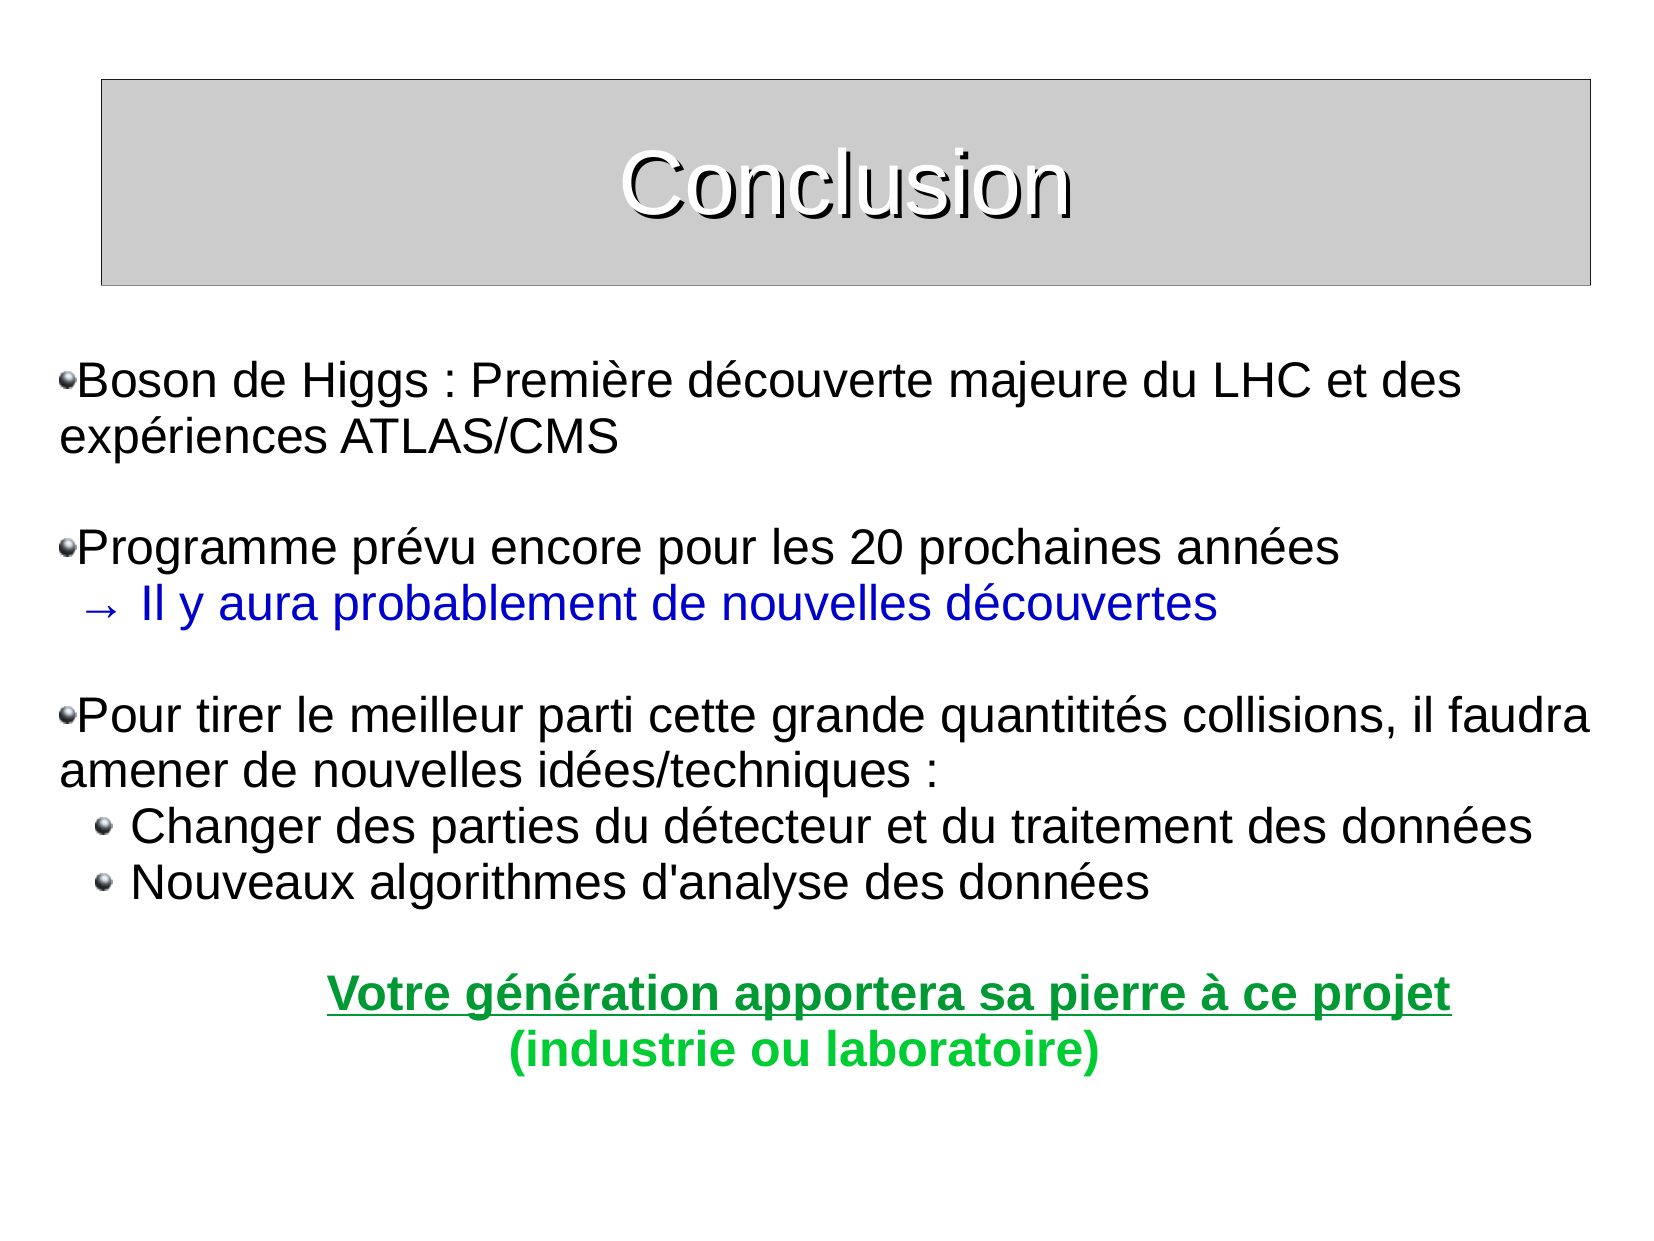

# Conclusion
Boson de Higgs : Première découverte majeure du LHC et des expériences ATLAS/CMS
Programme prévu encore pour les 20 prochaines années
→ Il y aura probablement de nouvelles découvertes
Pour tirer le meilleur parti cette grande quantitités collisions, il faudra amener de nouvelles idées/techniques :
Changer des parties du détecteur et du traitement des données
Nouveaux algorithmes d'analyse des données
 Votre génération apportera sa pierre à ce projet
 (industrie ou laboratoire)